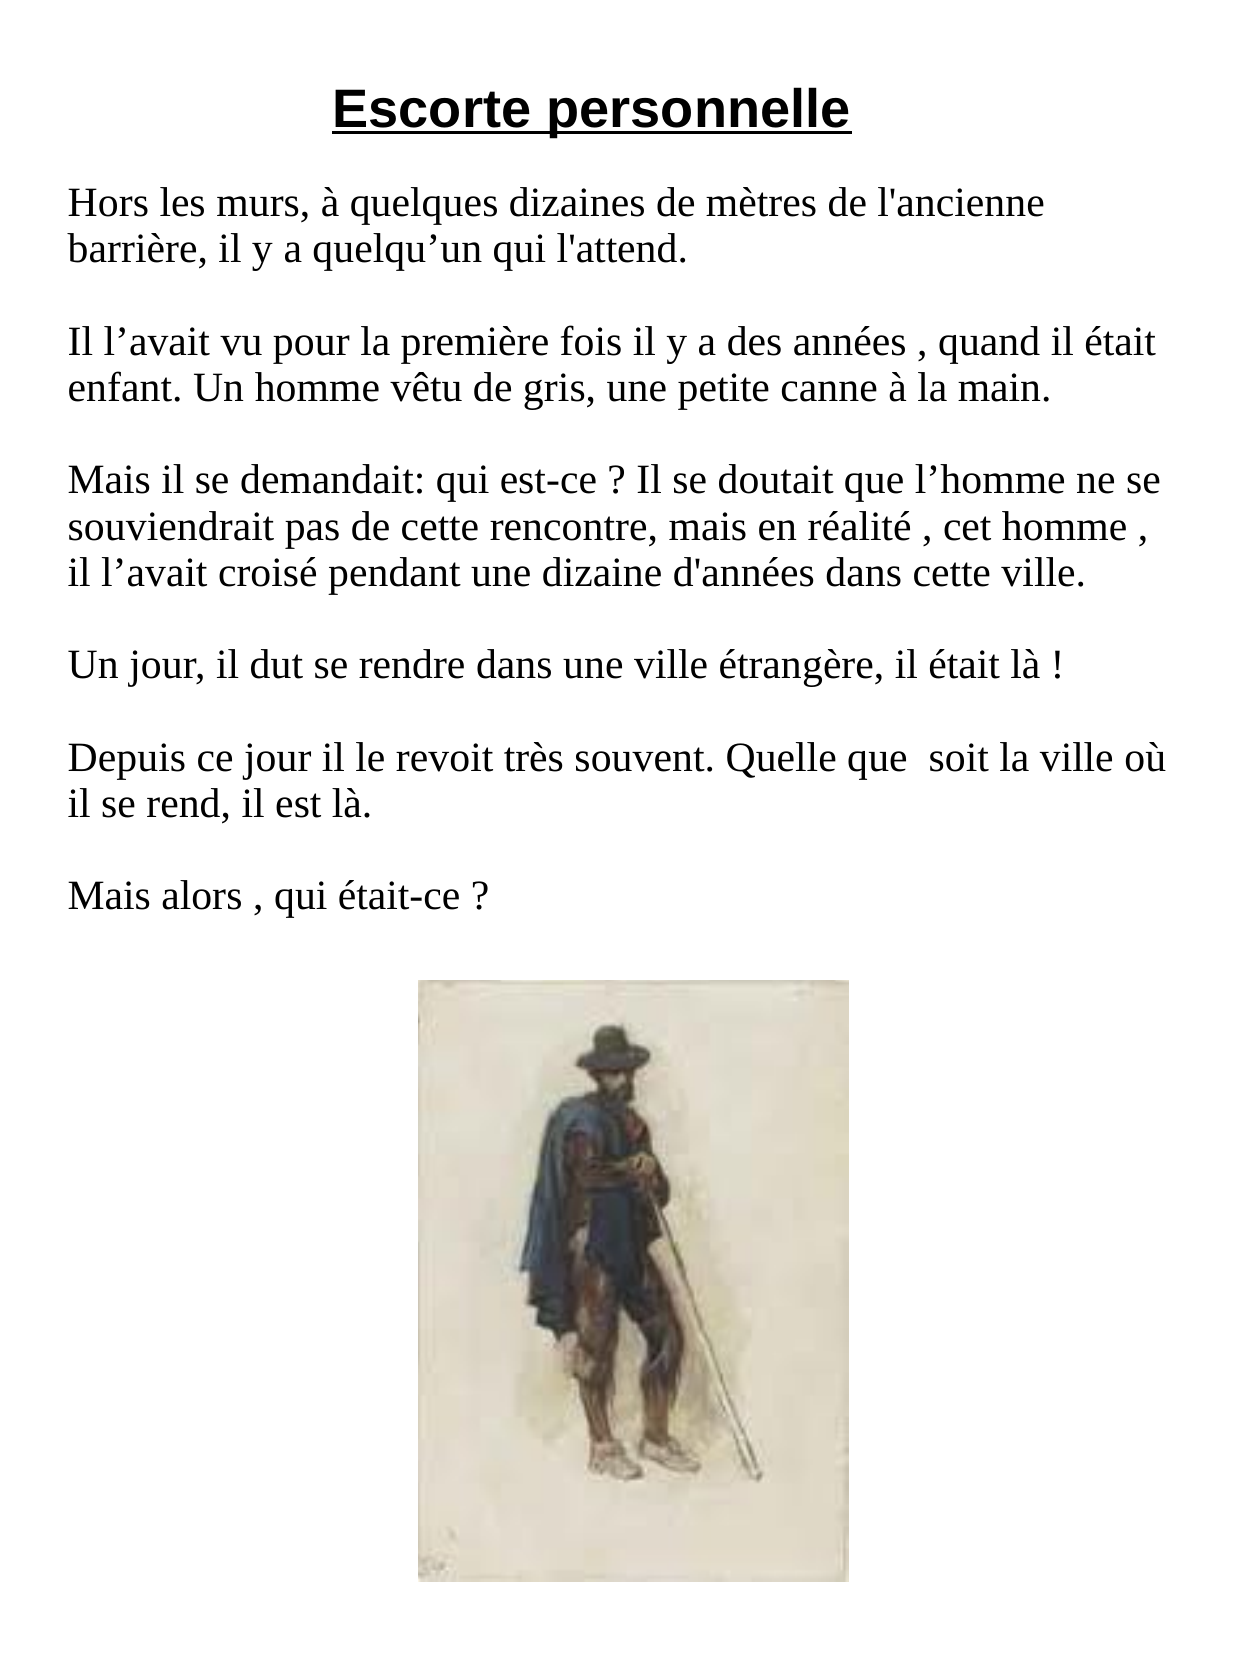

Escorte personnelle
Hors les murs, à quelques dizaines de mètres de l'ancienne
barrière, il y a quelqu’un qui l'attend.
Il l’avait vu pour la première fois il y a des années , quand il était enfant. Un homme vêtu de gris, une petite canne à la main.
Mais il se demandait: qui est-ce ? Il se doutait que l’homme ne se souviendrait pas de cette rencontre, mais en réalité , cet homme , il l’avait croisé pendant une dizaine d'années dans cette ville.
Un jour, il dut se rendre dans une ville étrangère, il était là !
Depuis ce jour il le revoit très souvent. Quelle que soit la ville où il se rend, il est là.
Mais alors , qui était-ce ?